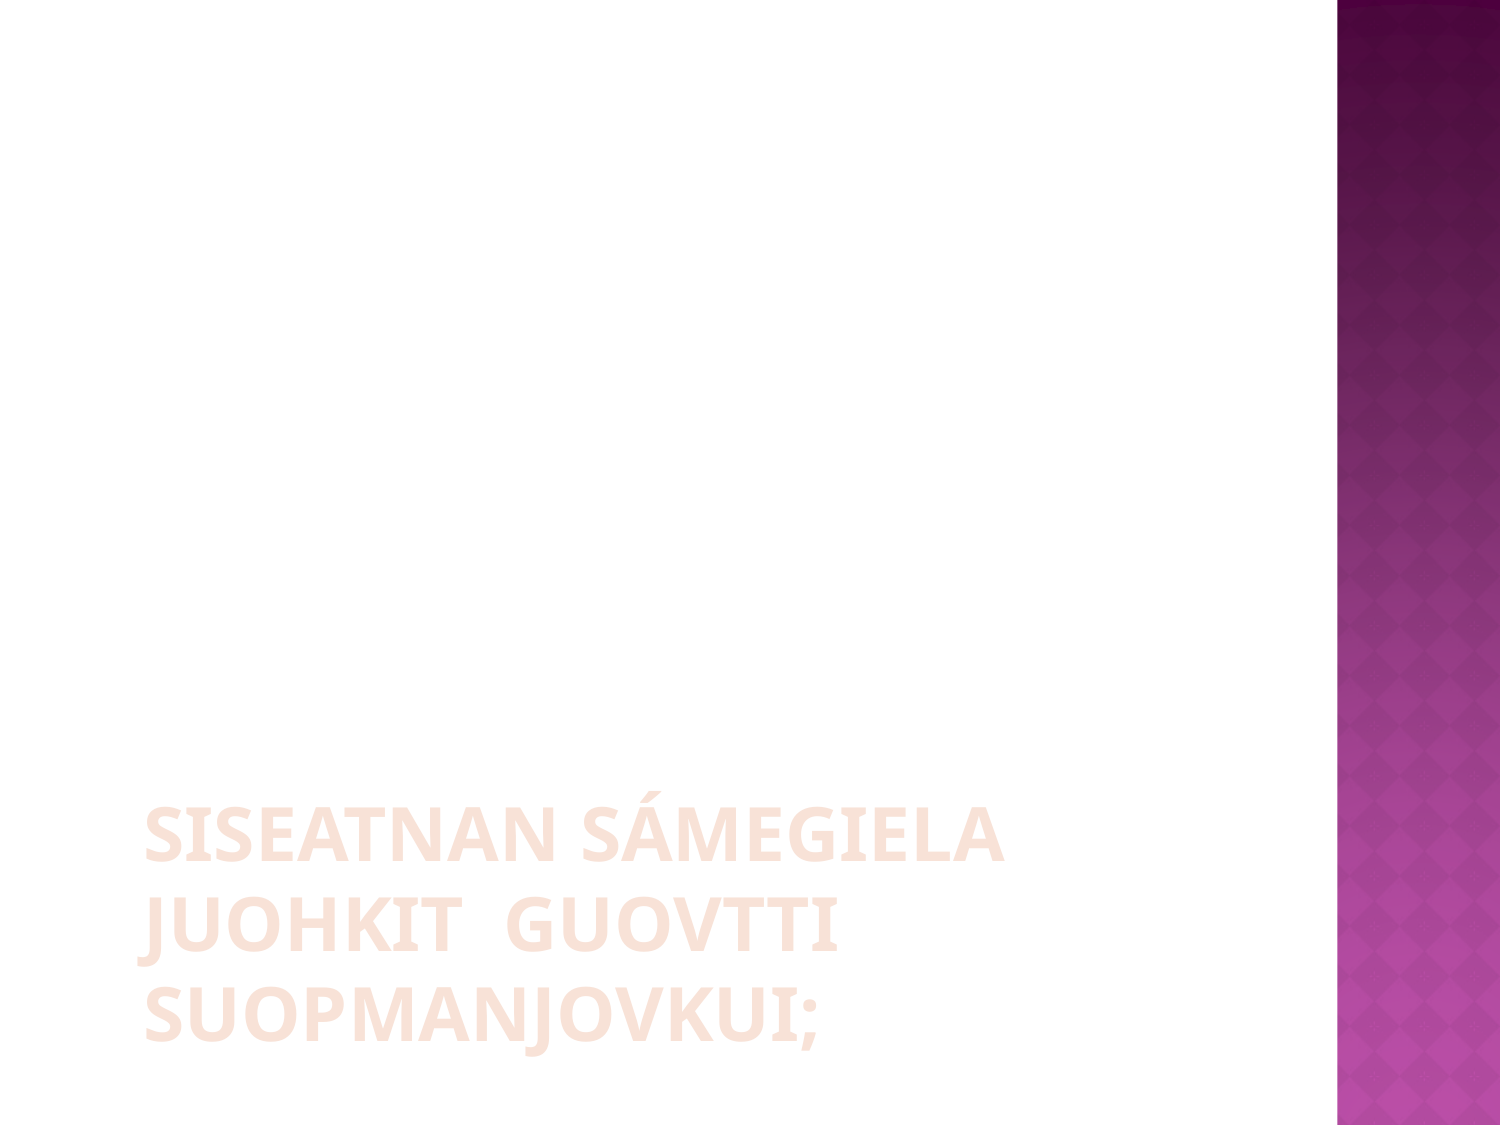

# Siseatnan sámegiela juohkit guovtti suopmanjovkui; 1. Oarjesuopmanat 2. Nuortasuopmanat -Rádji manná gaskal Guovdageainnu ja Kárášjoga